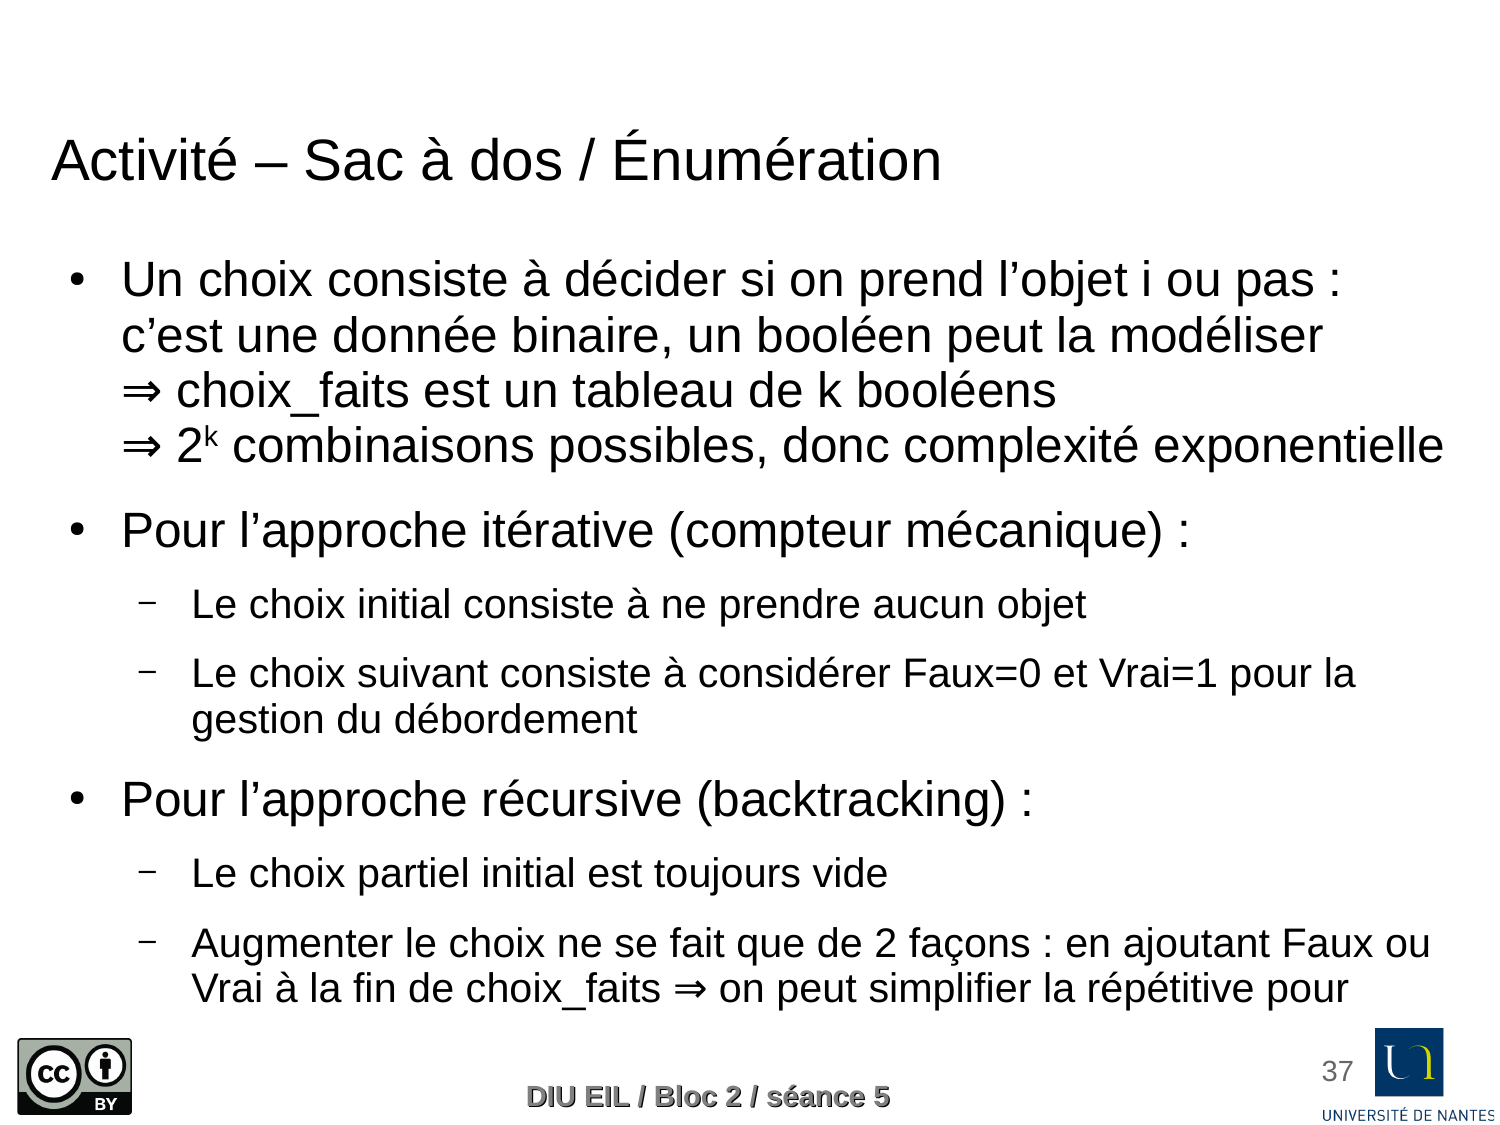

# Activité – Sac à dos / Énumération
Un choix consiste à décider si on prend l’objet i ou pas : c’est une donnée binaire, un booléen peut la modéliser
⇒ choix_faits est un tableau de k booléens
⇒ 2k combinaisons possibles, donc complexité exponentielle
Pour l’approche itérative (compteur mécanique) :
Le choix initial consiste à ne prendre aucun objet
Le choix suivant consiste à considérer Faux=0 et Vrai=1 pour la gestion du débordement
Pour l’approche récursive (backtracking) :
Le choix partiel initial est toujours vide
Augmenter le choix ne se fait que de 2 façons : en ajoutant Faux ou Vrai à la fin de choix_faits ⇒ on peut simplifier la répétitive pour
37